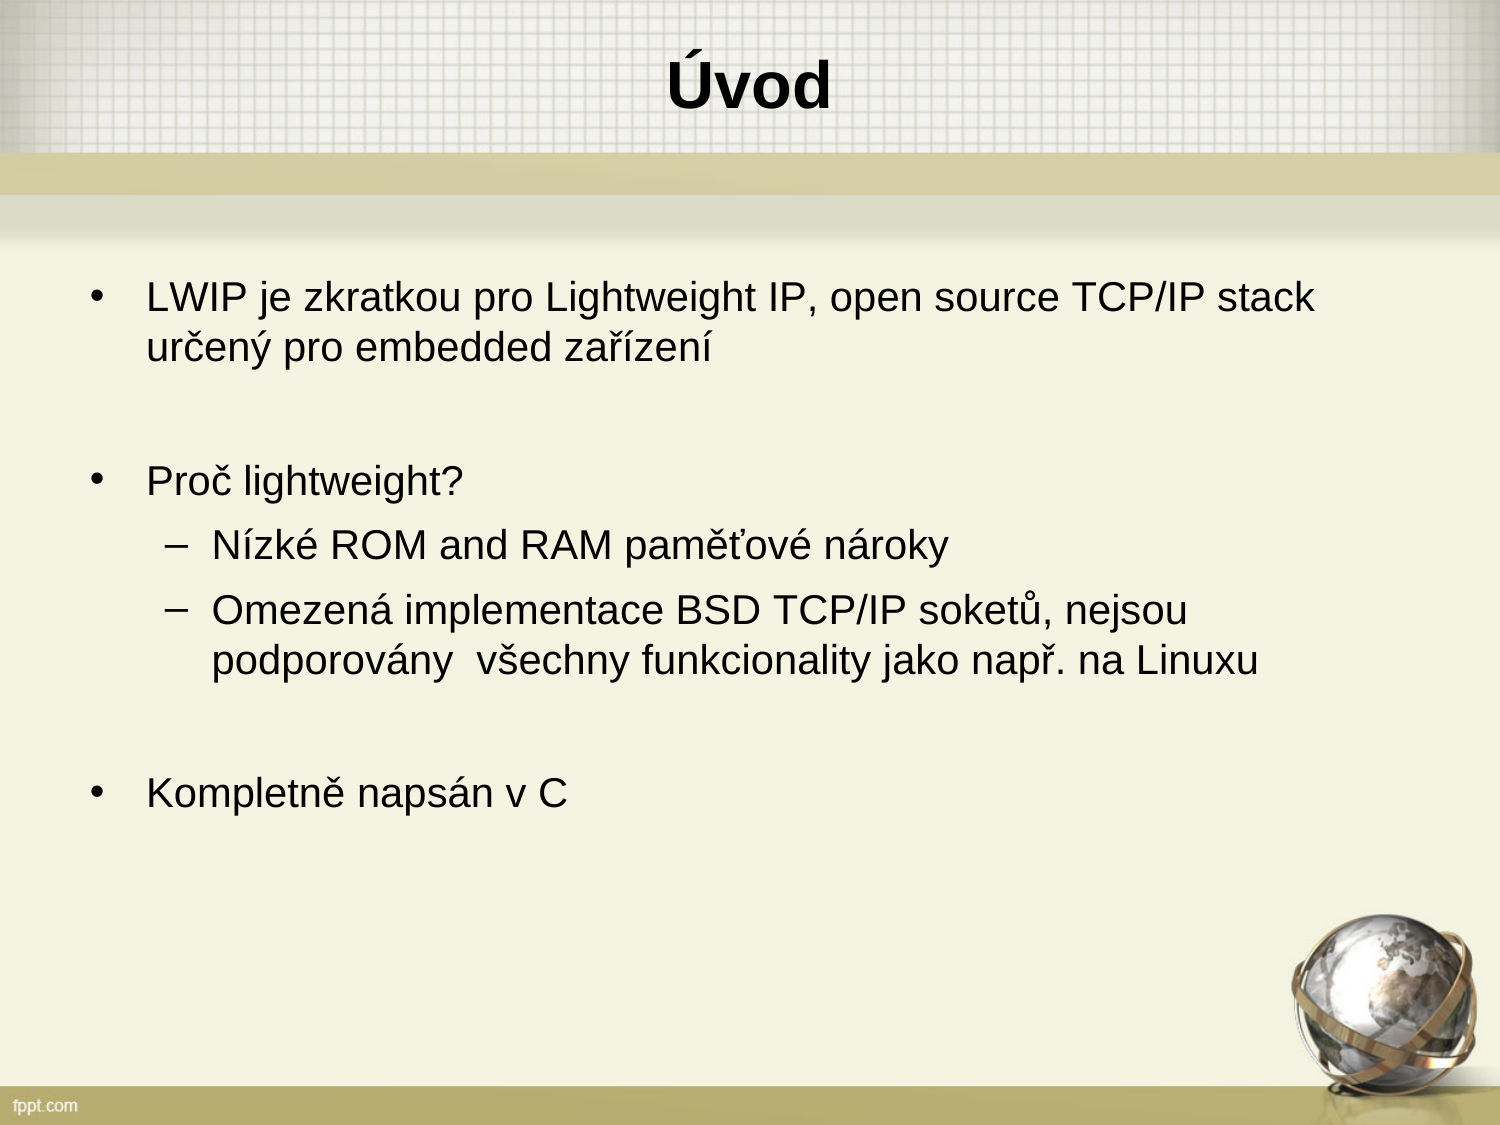

# Úvod
LWIP je zkratkou pro Lightweight IP, open source TCP/IP stack určený pro embedded zařízení
Proč lightweight?
Nízké ROM and RAM paměťové nároky
Omezená implementace BSD TCP/IP soketů, nejsou podporovány všechny funkcionality jako např. na Linuxu
Kompletně napsán v C